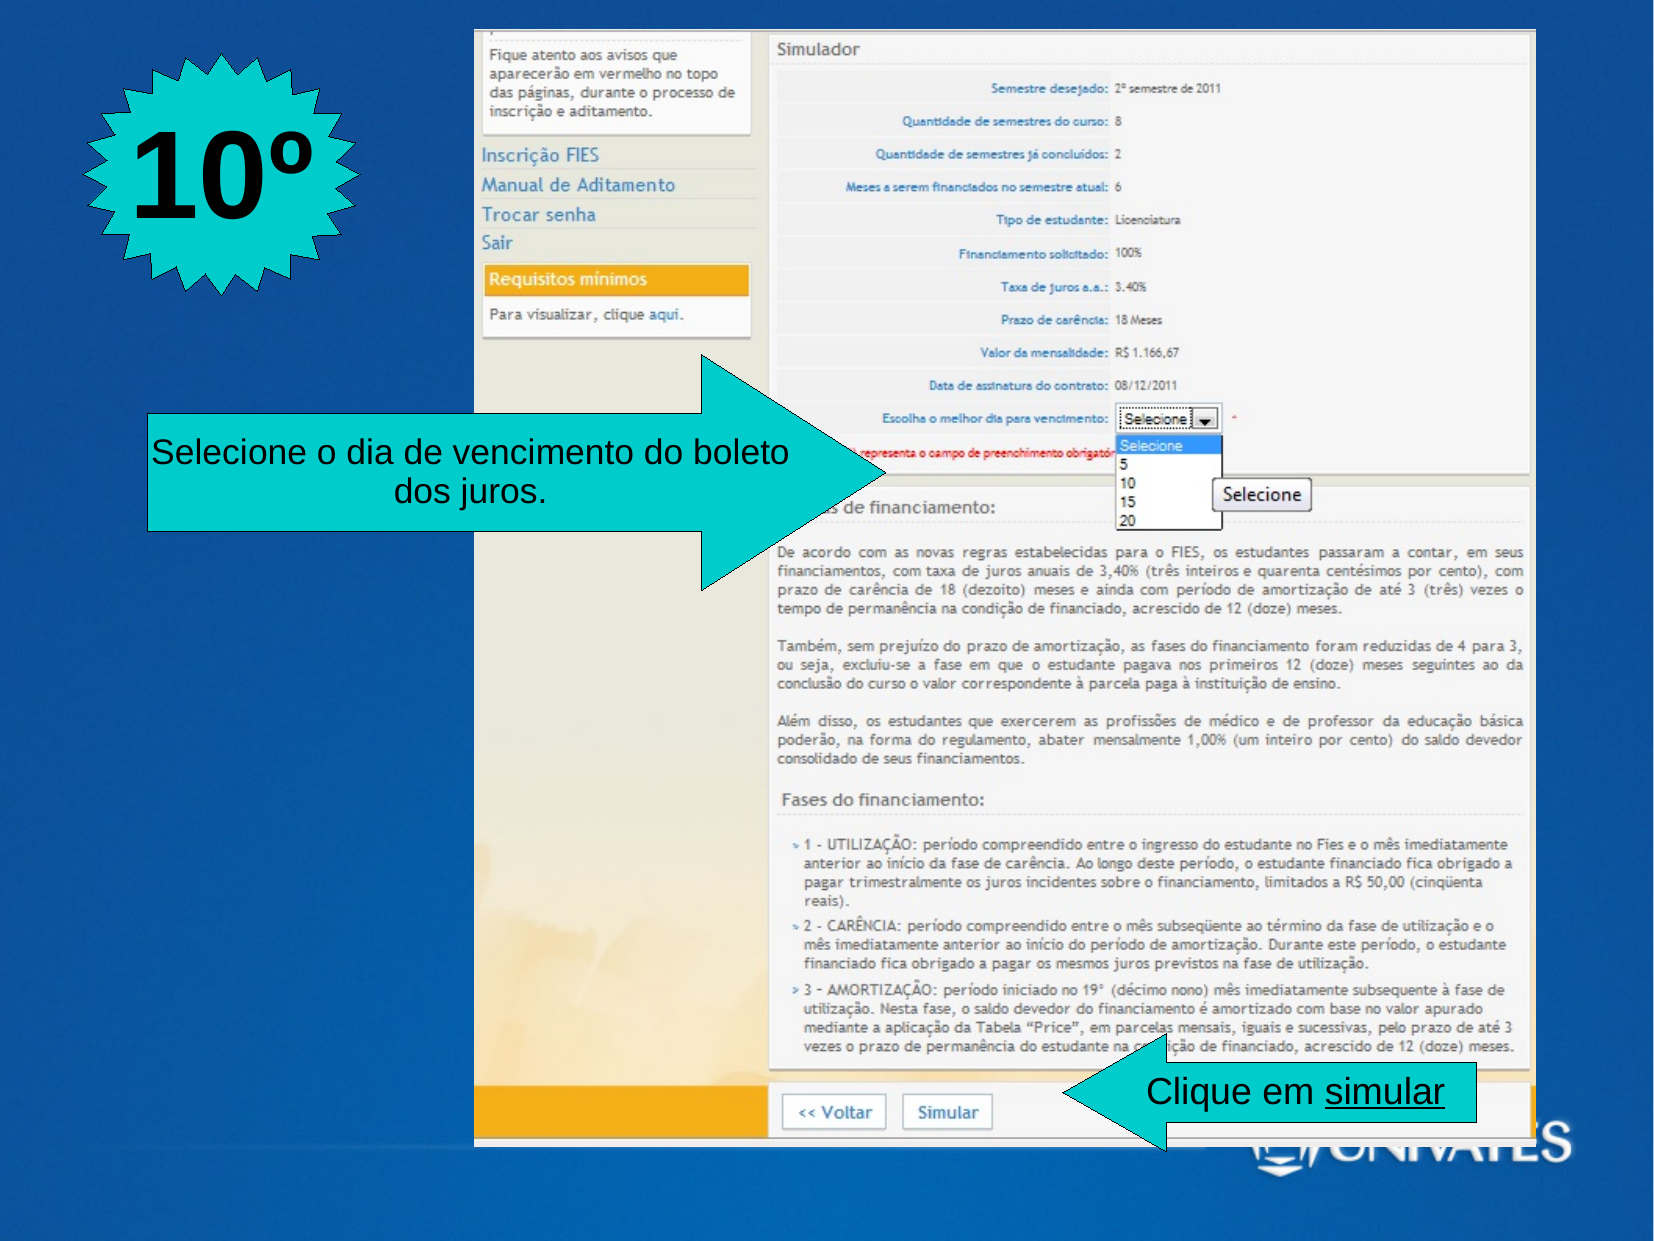

# 10º
Selecione o dia de vencimento do boleto
dos juros.
Clique em simular